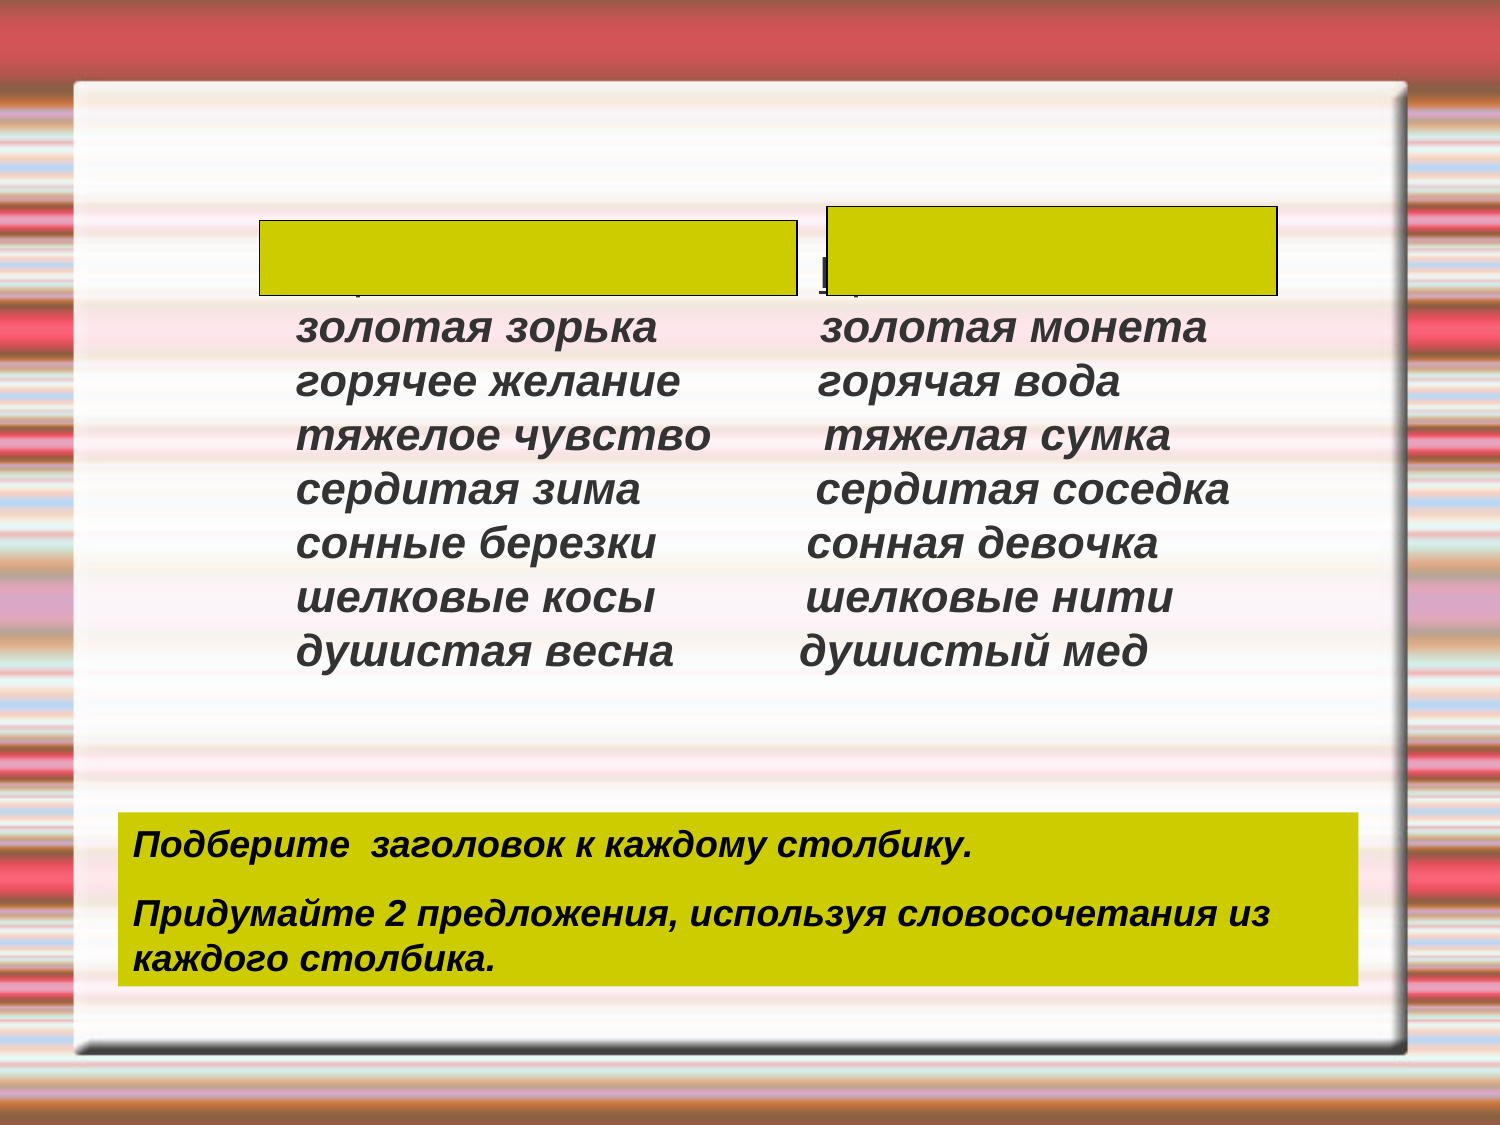

# Переносное значение:    Прямое значение: золотая зорька          золотая монета горячее желание          горячая вода тяжелое чувство         тяжелая сумка сердитая зима         сердитая соседка сонные березки         сонная девочка шелковые косы         шелковые нити душистая весна          душистый мед
Подберите заголовок к каждому столбику.
Придумайте 2 предложения, используя словосочетания из каждого столбика.